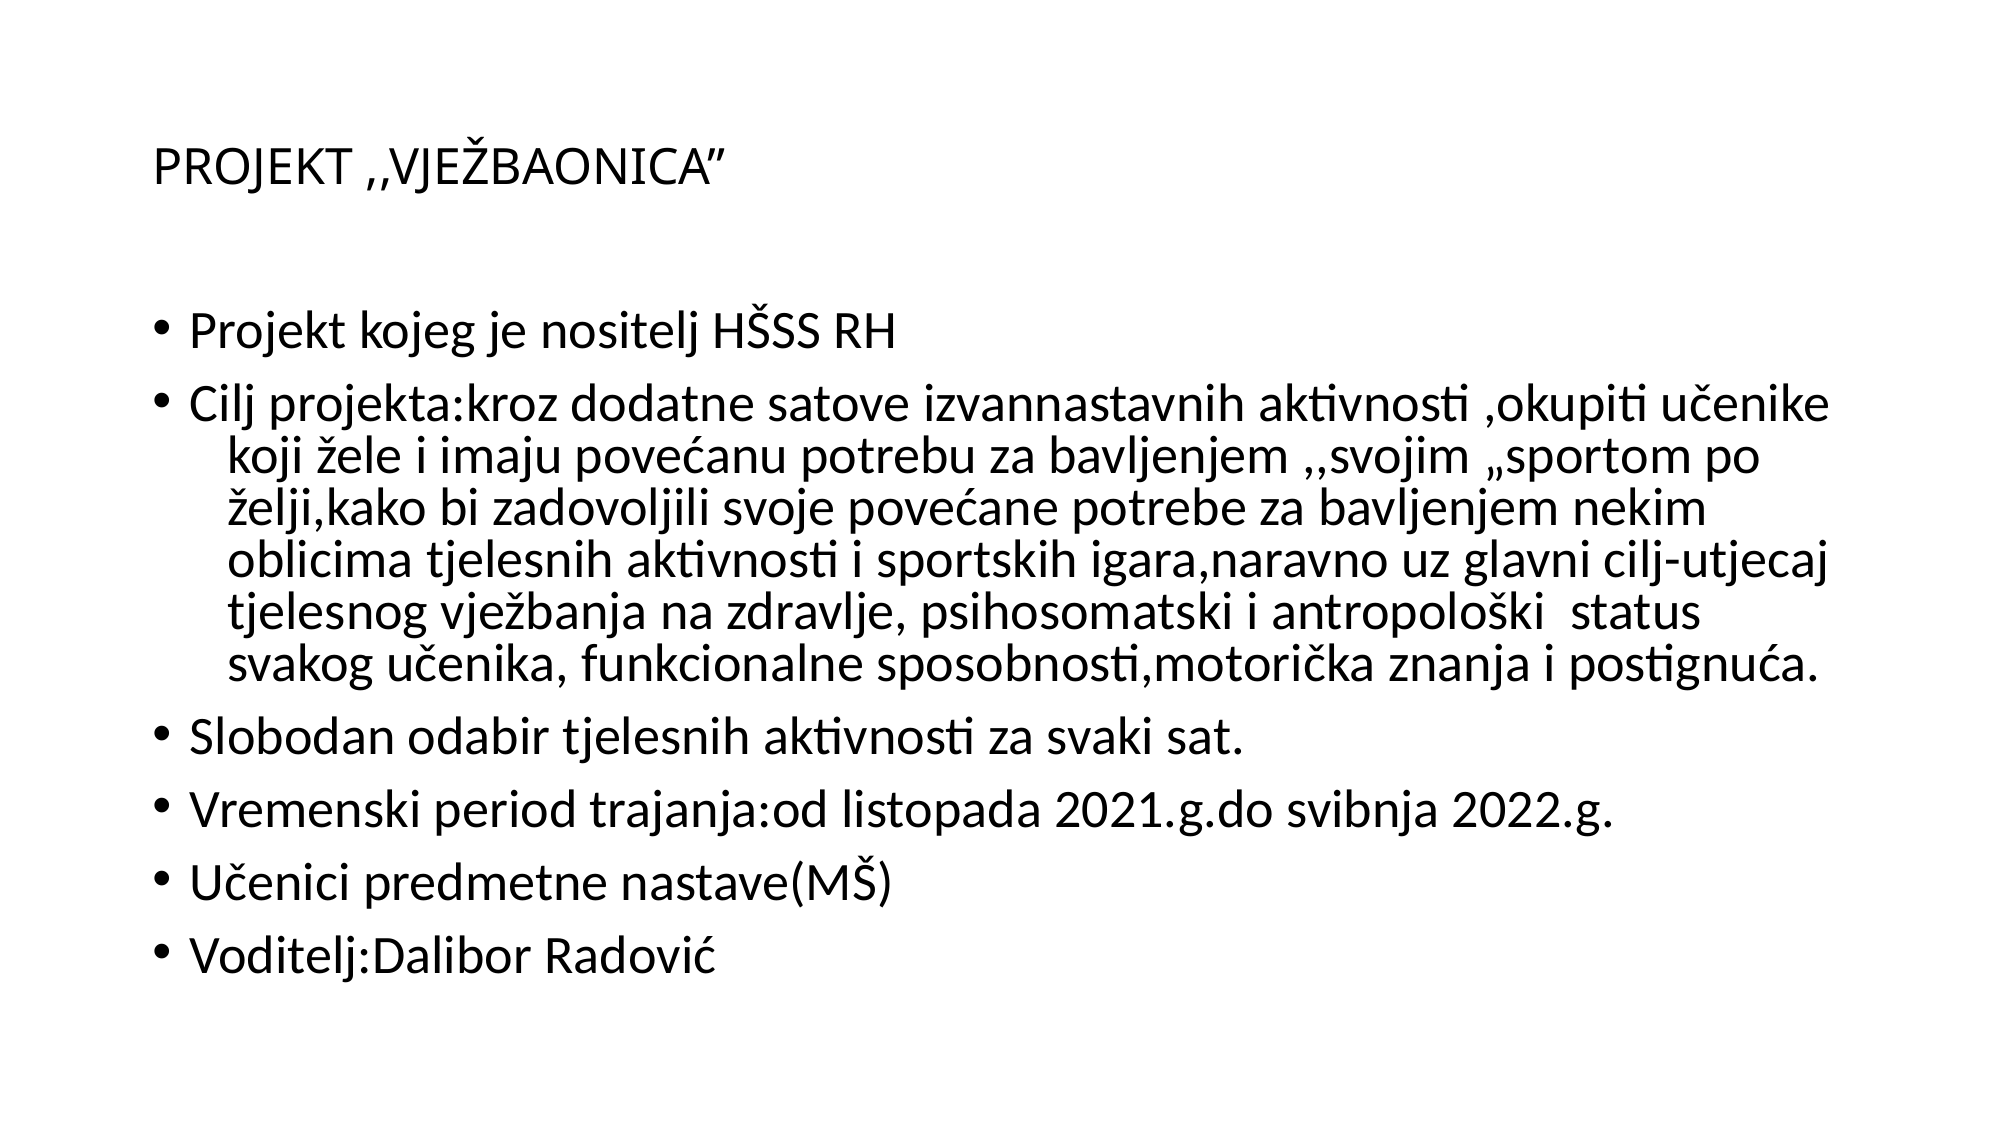

# PROJEKT ,,VJEŽBAONICA”
Projekt kojeg je nositelj HŠSS RH
Cilj projekta:kroz dodatne satove izvannastavnih aktivnosti ,okupiti učenike koji žele i imaju povećanu potrebu za bavljenjem ,,svojim „sportom po želji,kako bi zadovoljili svoje povećane potrebe za bavljenjem nekim oblicima tjelesnih aktivnosti i sportskih igara,naravno uz glavni cilj-utjecaj tjelesnog vježbanja na zdravlje, psihosomatski i antropološki status svakog učenika, funkcionalne sposobnosti,motorička znanja i postignuća.
Slobodan odabir tjelesnih aktivnosti za svaki sat.
Vremenski period trajanja:od listopada 2021.g.do svibnja 2022.g.
Učenici predmetne nastave(MŠ)
Voditelj:Dalibor Radović